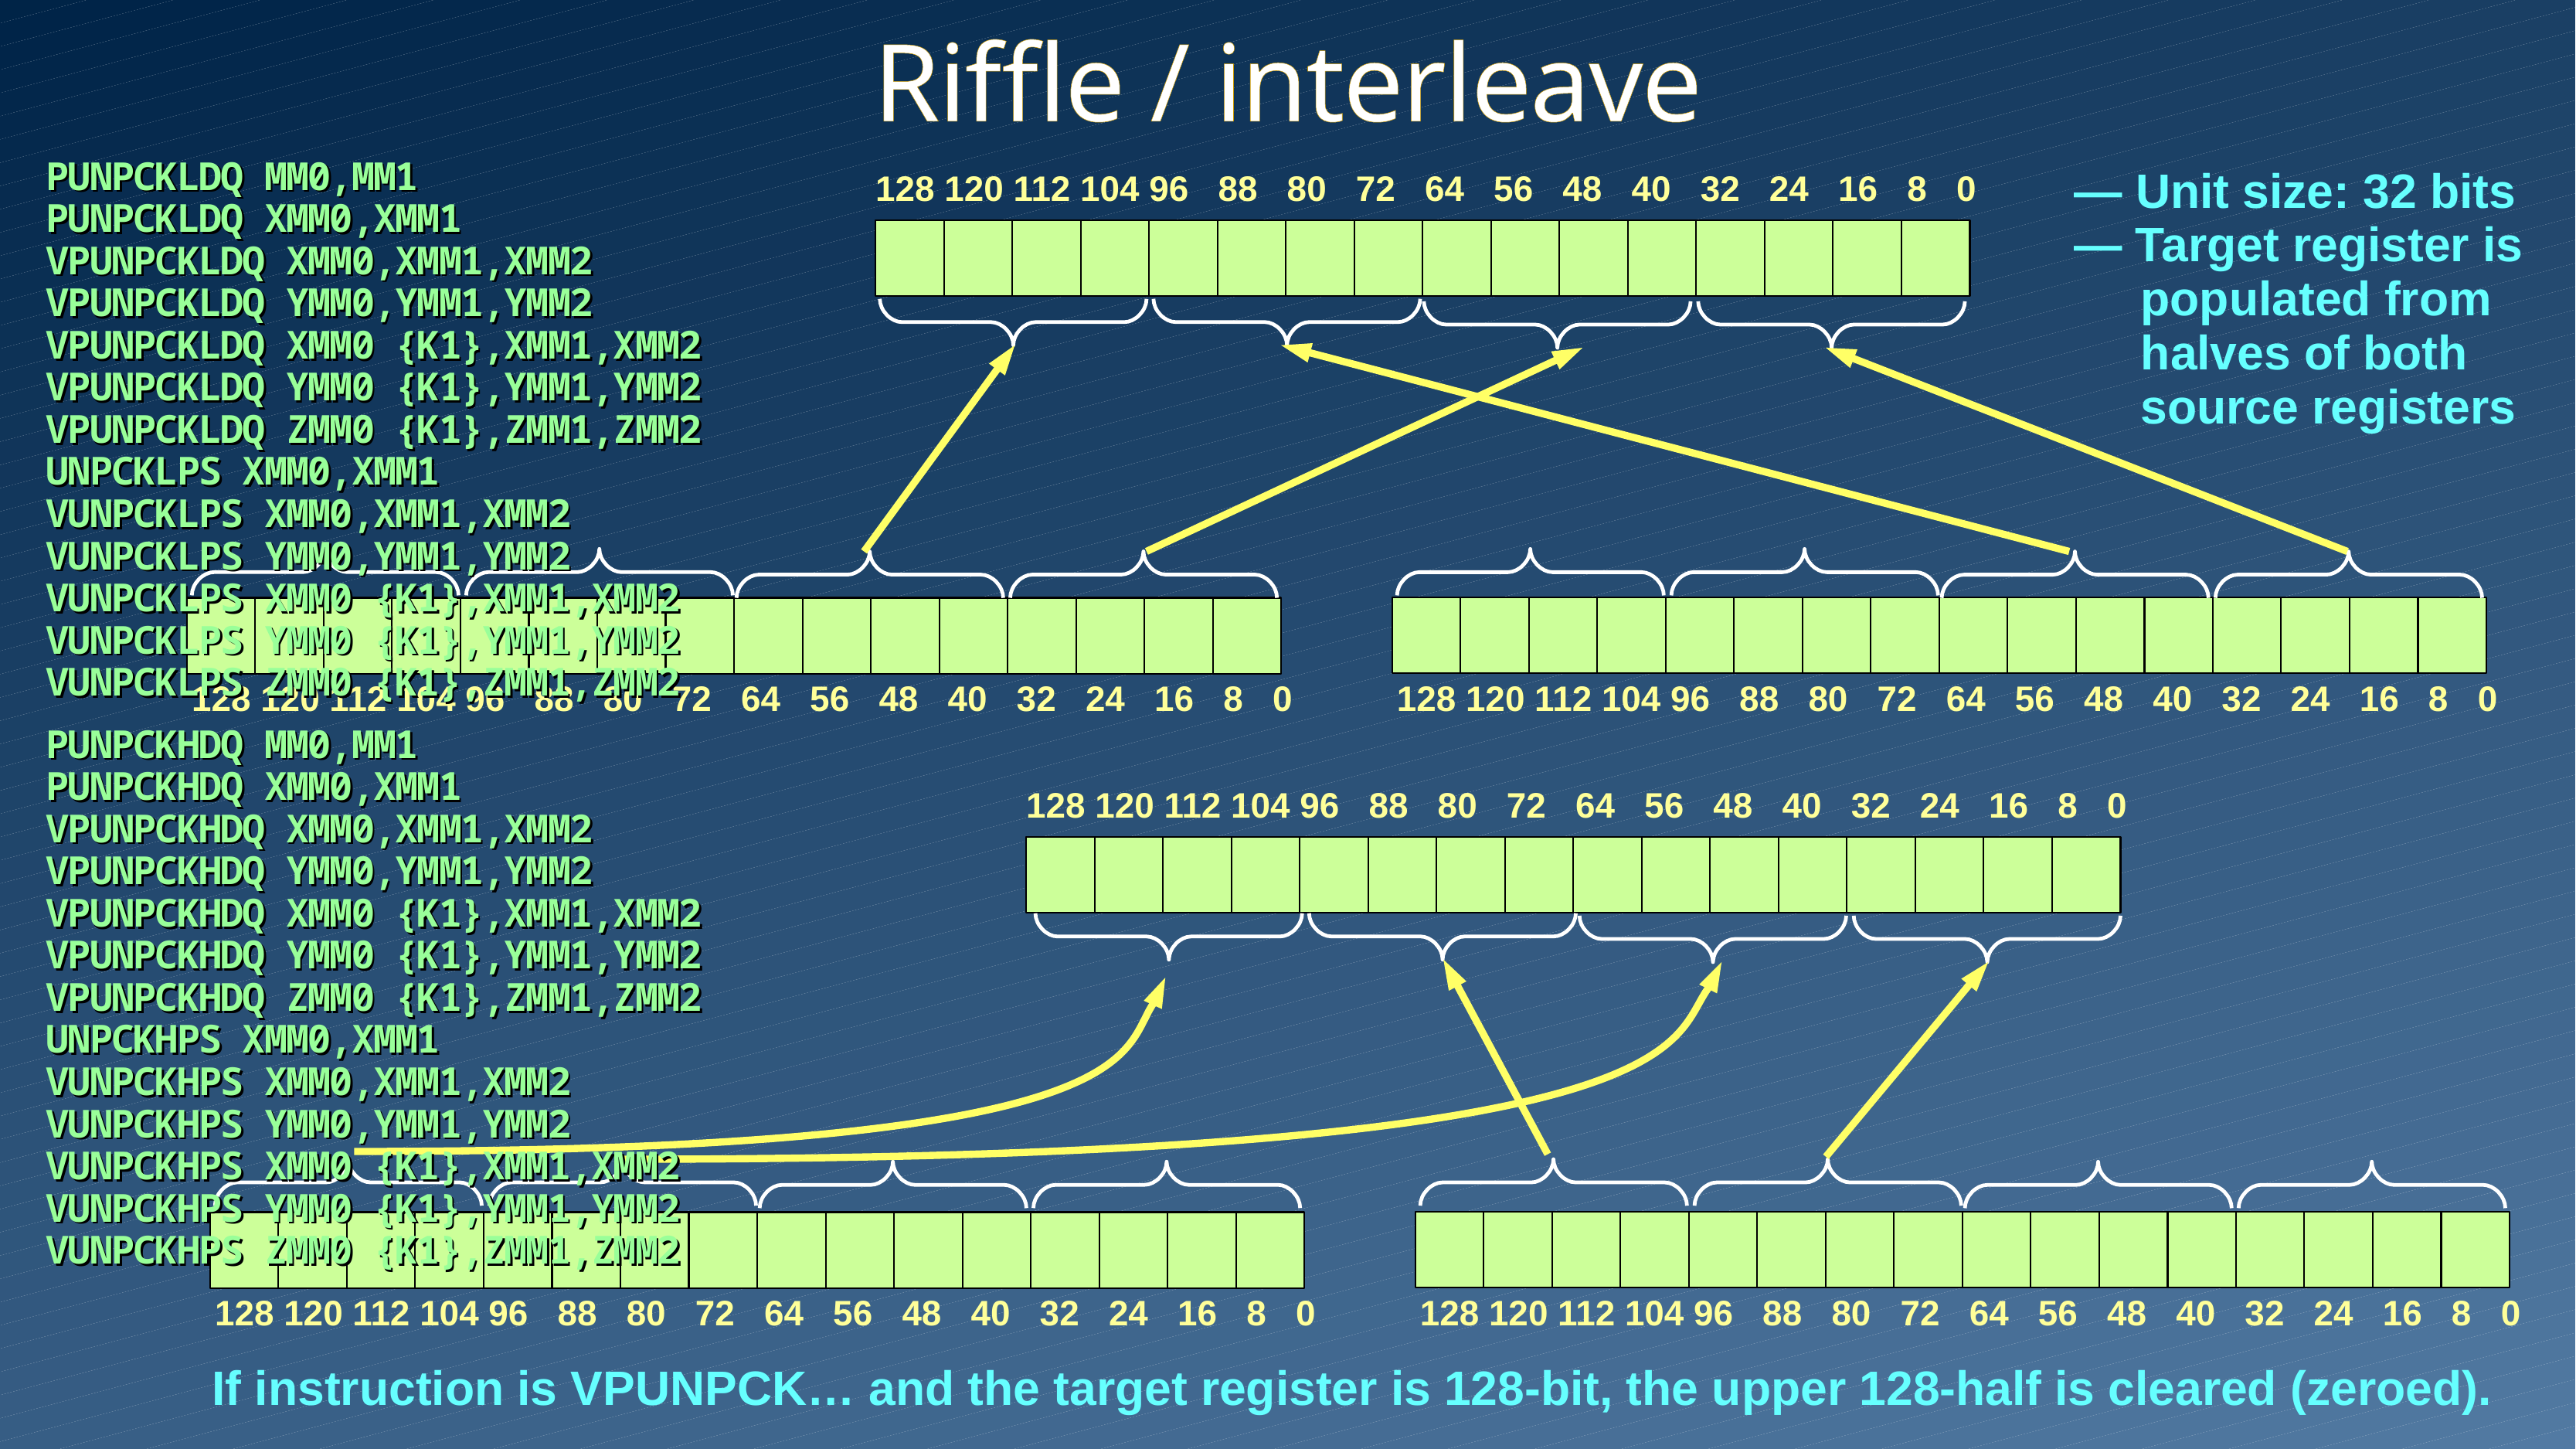

# Riffle / interleave
PUNPCKLDQ MM0,MM1
PUNPCKLDQ XMM0,XMM1
VPUNPCKLDQ XMM0,XMM1,XMM2
VPUNPCKLDQ YMM0,YMM1,YMM2
VPUNPCKLDQ XMM0 {K1},XMM1,XMM2
VPUNPCKLDQ YMM0 {K1},YMM1,YMM2
VPUNPCKLDQ ZMM0 {K1},ZMM1,ZMM2
UNPCKLPS XMM0,XMM1
VUNPCKLPS XMM0,XMM1,XMM2
VUNPCKLPS YMM0,YMM1,YMM2
VUNPCKLPS XMM0 {K1},XMM1,XMM2
VUNPCKLPS YMM0 {K1},YMM1,YMM2
VUNPCKLPS ZMM0 {K1},ZMM1,ZMM2
— Unit size: 32 bits
— Target register is
 populated from
 halves of both
 source registers
128 120 112 104 96 88 80 72 64 56 48 40 32 24 16 8 0
128 120 112 104 96 88 80 72 64 56 48 40 32 24 16 8 0
128 120 112 104 96 88 80 72 64 56 48 40 32 24 16 8 0
PUNPCKHDQ MM0,MM1
PUNPCKHDQ XMM0,XMM1
VPUNPCKHDQ XMM0,XMM1,XMM2
VPUNPCKHDQ YMM0,YMM1,YMM2
VPUNPCKHDQ XMM0 {K1},XMM1,XMM2
VPUNPCKHDQ YMM0 {K1},YMM1,YMM2
VPUNPCKHDQ ZMM0 {K1},ZMM1,ZMM2
UNPCKHPS XMM0,XMM1
VUNPCKHPS XMM0,XMM1,XMM2
VUNPCKHPS YMM0,YMM1,YMM2
VUNPCKHPS XMM0 {K1},XMM1,XMM2
VUNPCKHPS YMM0 {K1},YMM1,YMM2
VUNPCKHPS ZMM0 {K1},ZMM1,ZMM2
128 120 112 104 96 88 80 72 64 56 48 40 32 24 16 8 0
128 120 112 104 96 88 80 72 64 56 48 40 32 24 16 8 0
128 120 112 104 96 88 80 72 64 56 48 40 32 24 16 8 0
If instruction is VPUNPCK… and the target register is 128-bit, the upper 128-half is cleared (zeroed).